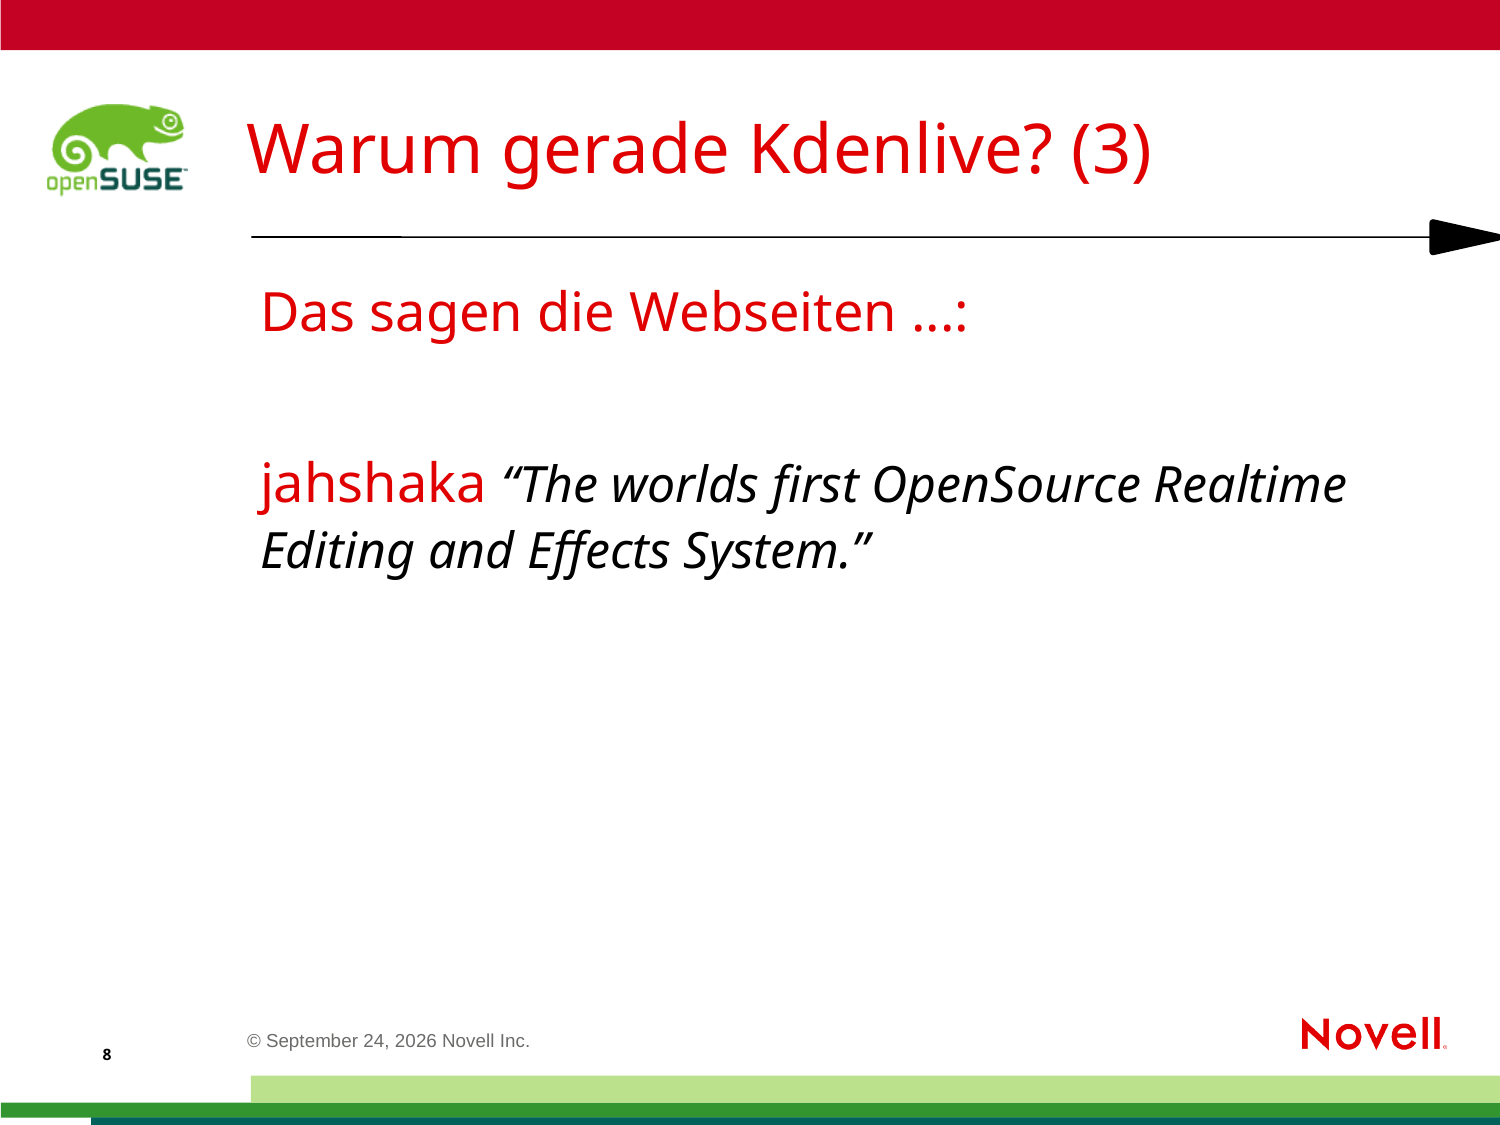

# Warum gerade Kdenlive? (3)
Das sagen die Webseiten ...:
jahshaka “The worlds first OpenSource Realtime Editing and Effects System.”